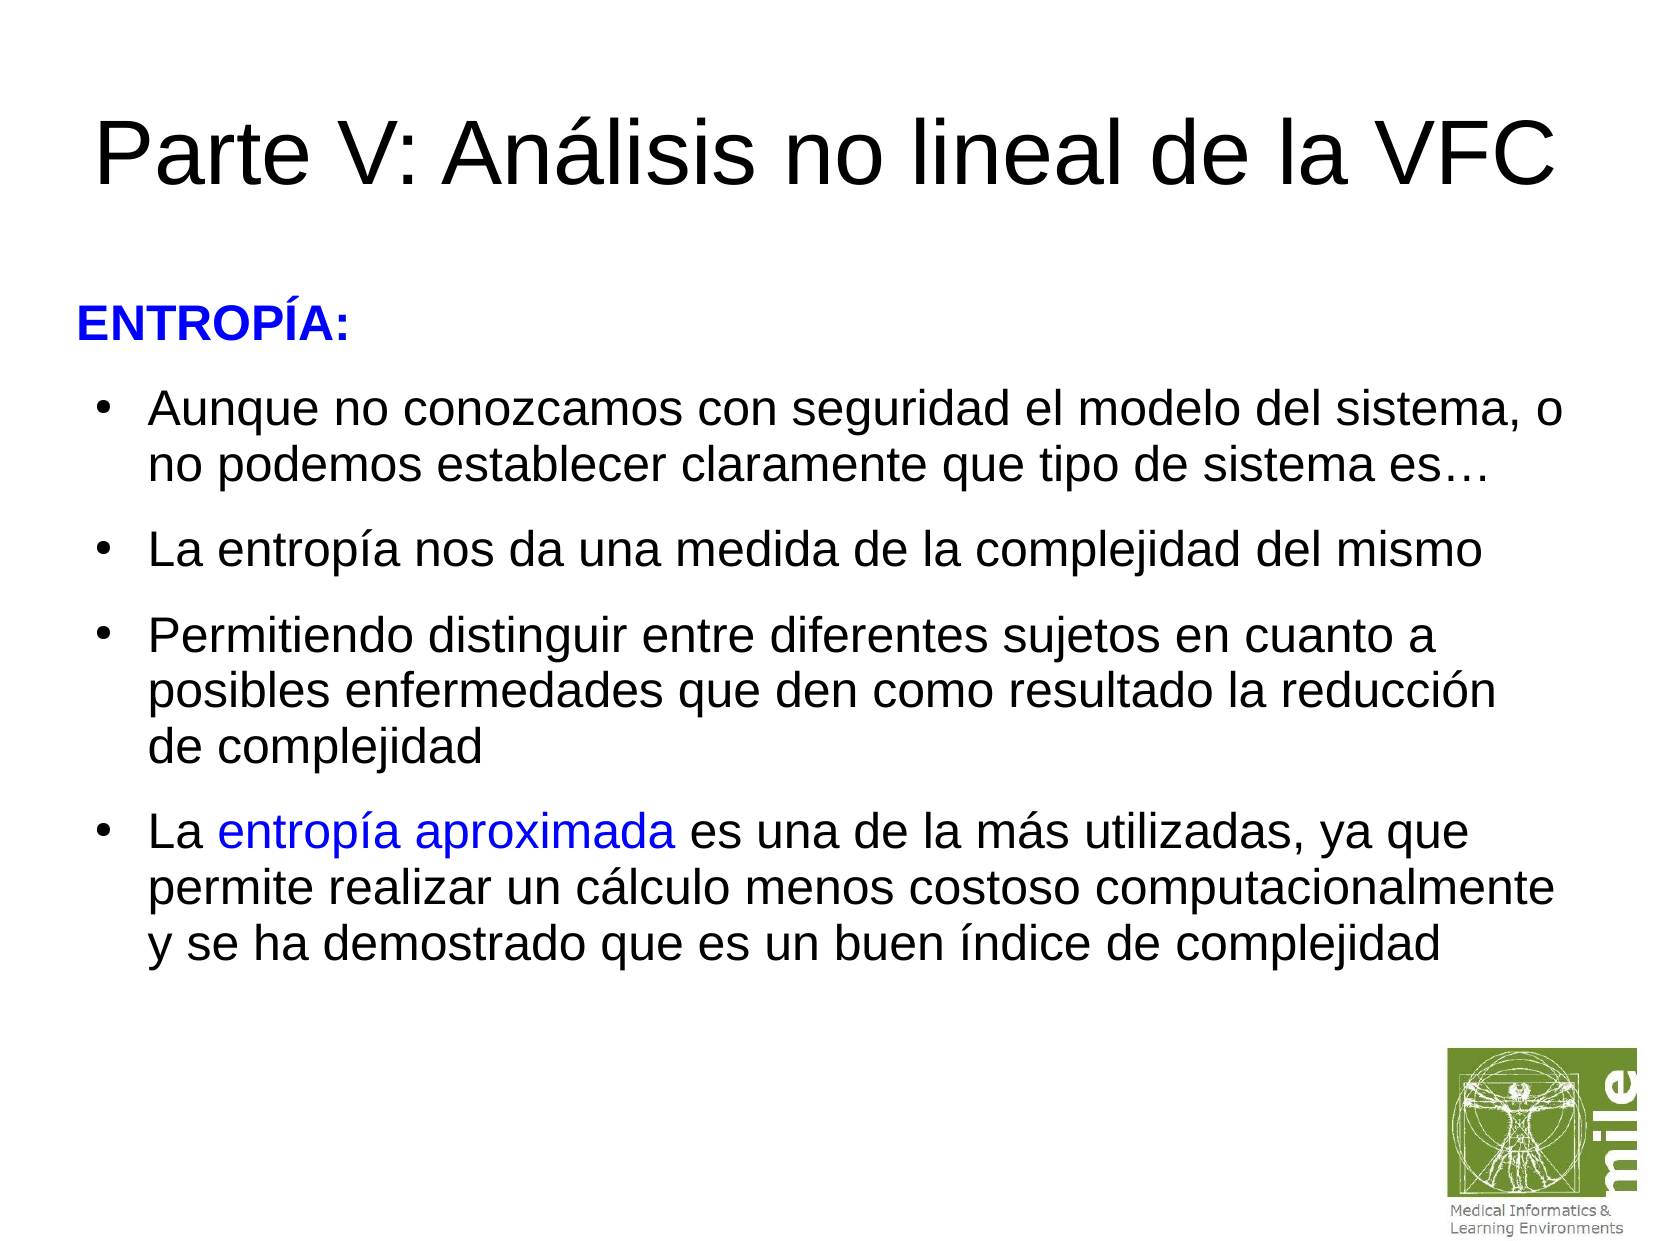

# Parte V: Análisis no lineal de la VFC
ENTROPÍA:
Aunque no conozcamos con seguridad el modelo del sistema, o no podemos establecer claramente que tipo de sistema es…
La entropía nos da una medida de la complejidad del mismo
Permitiendo distinguir entre diferentes sujetos en cuanto a posibles enfermedades que den como resultado la reducción de complejidad
La entropía aproximada es una de la más utilizadas, ya que permite realizar un cálculo menos costoso computacionalmente y se ha demostrado que es un buen índice de complejidad